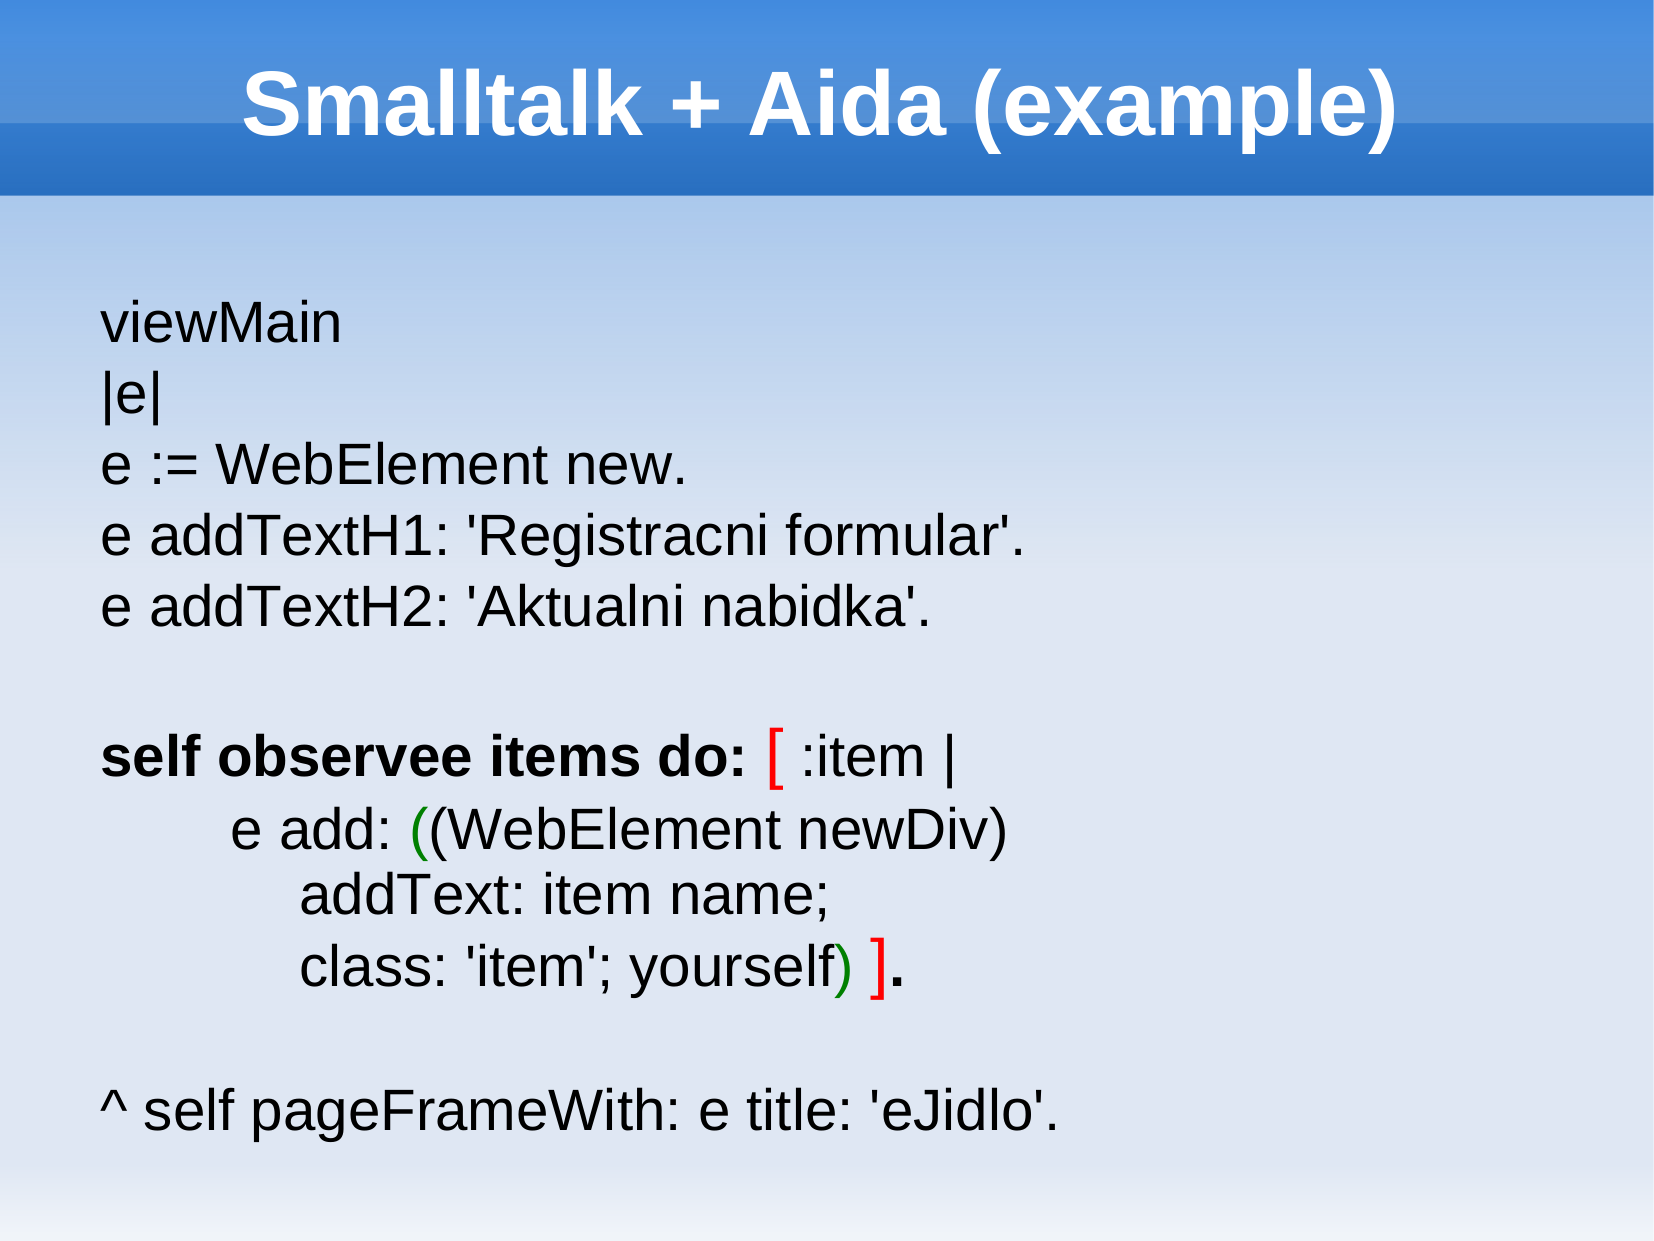

# Smalltalk + Aida (example)
viewMain
|e|
e := WebElement new.
e addTextH1: 'Registracni formular'.
e addTextH2: 'Aktualni nabidka'.
self observee items do: [ :item |
 e add: ((WebElement newDiv)
 addText: item name;
 class: 'item'; yourself) ].
^ self pageFrameWith: e title: 'eJidlo'.